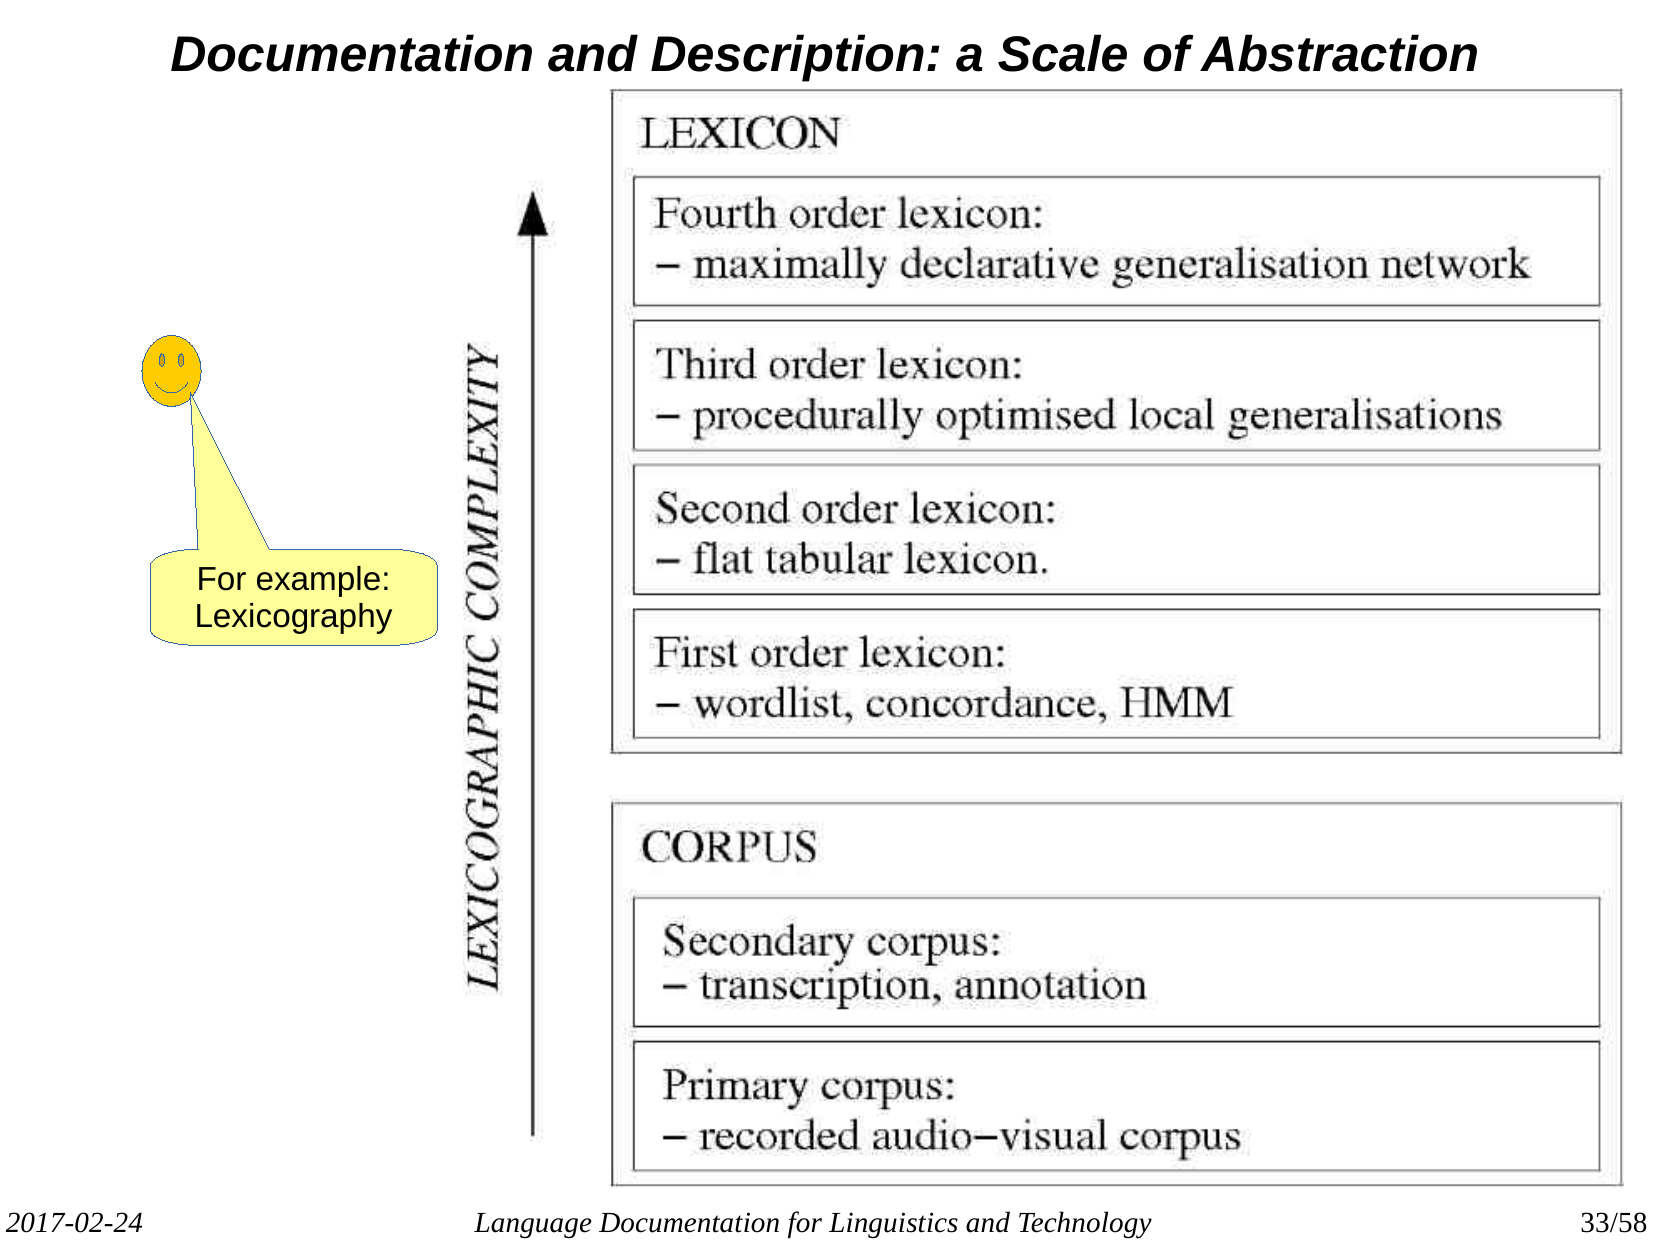

# Documentation and Description: a Scale of Abstraction
For example:
Lexicography
ELKL-4, U Agra, 2016-02-25_27
D. Gibbon: What can endangered languages teach the language technologies?
33